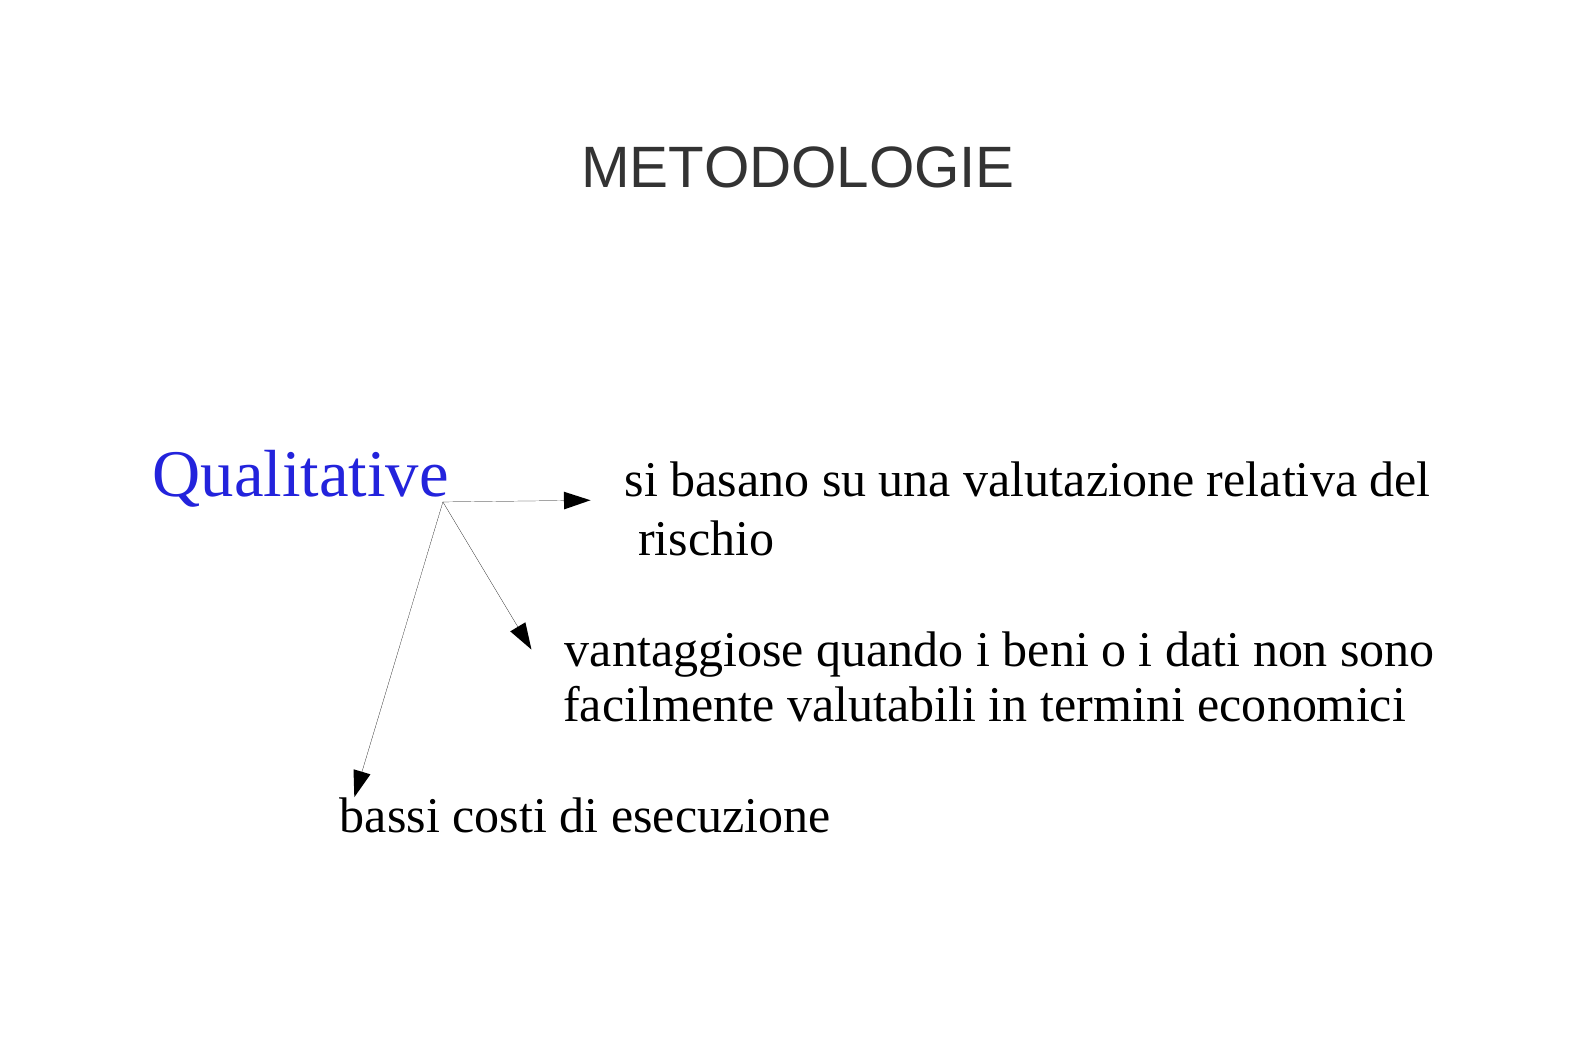

METODOLOGIE
# Qualitative si basano su una valutazione relativa del rischio
 vantaggiose quando i beni o i dati non sono facilmente valutabili in termini economici
 bassi costi di esecuzione